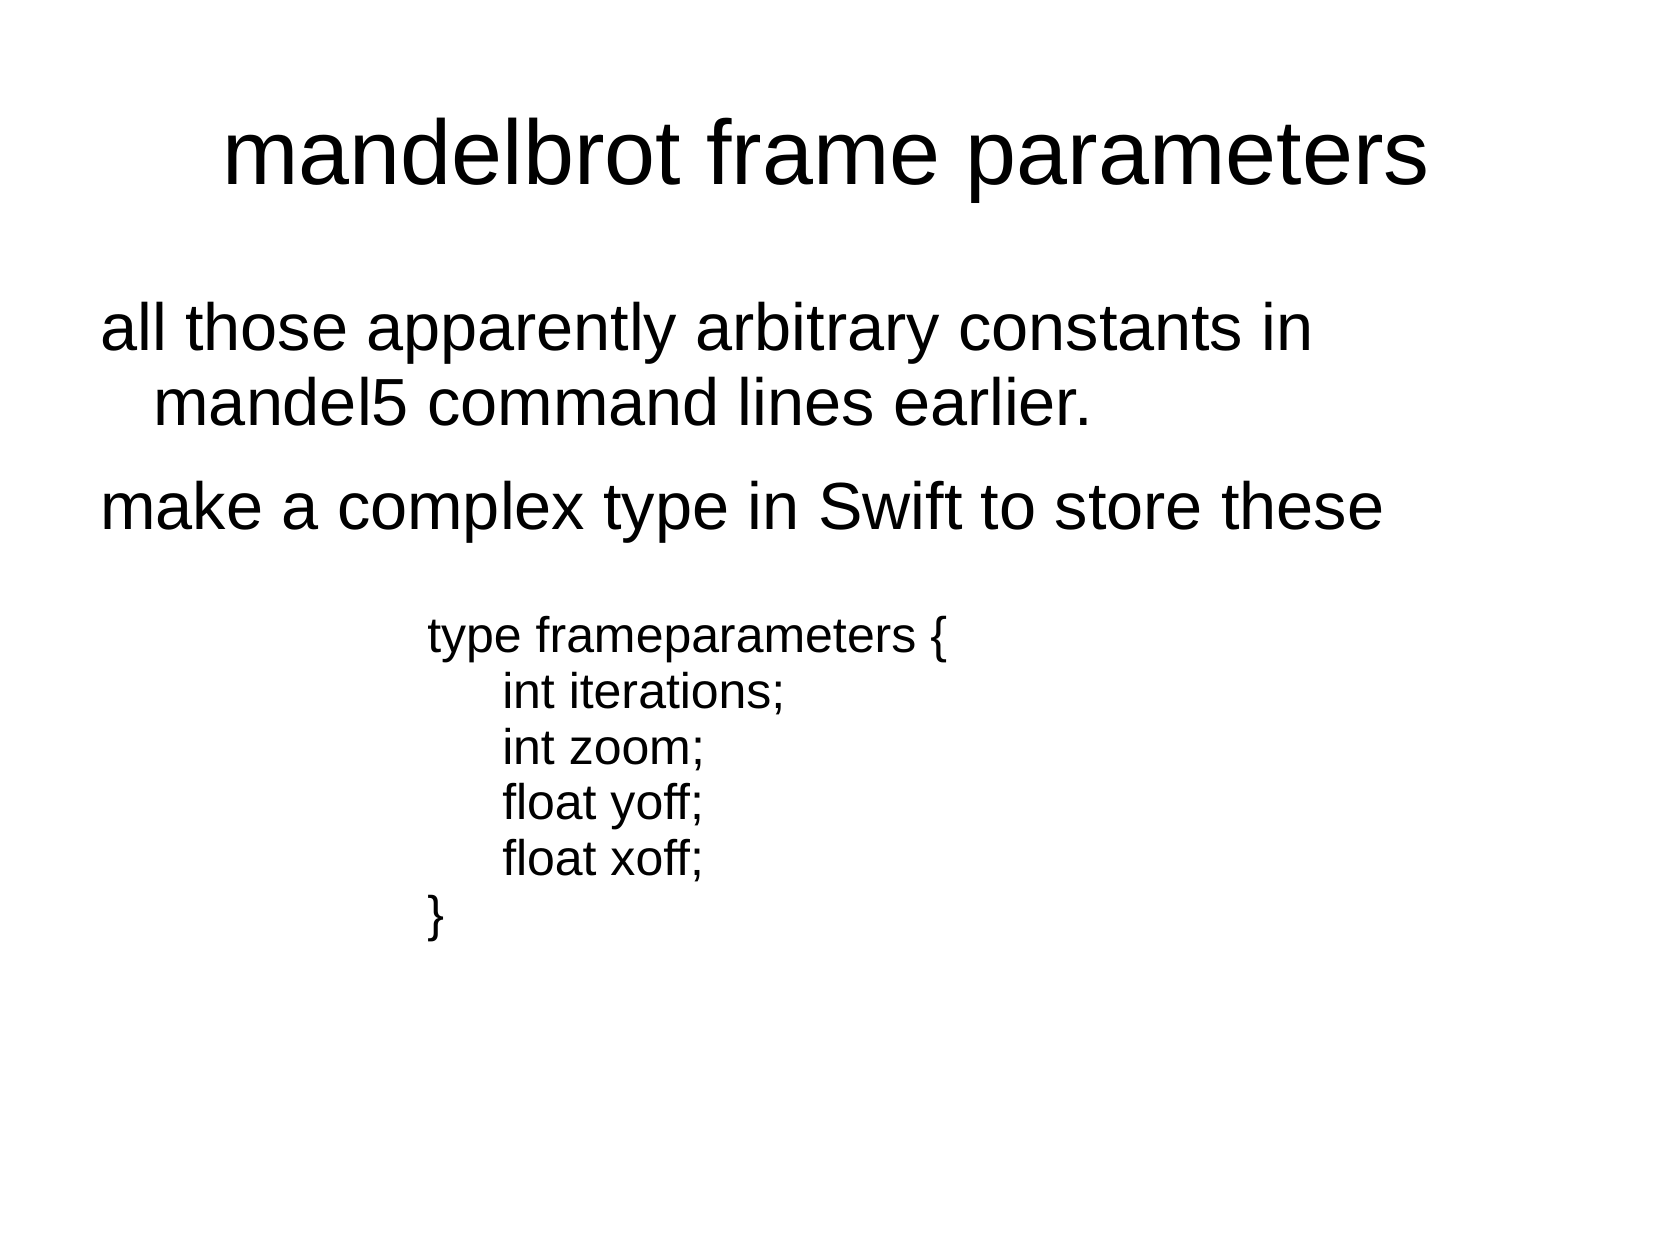

# mandelbrot frame parameters
all those apparently arbitrary constants in mandel5 command lines earlier.
make a complex type in Swift to store these
type frameparameters {
	int iterations;
	int zoom;
	float yoff;
	float xoff;
}